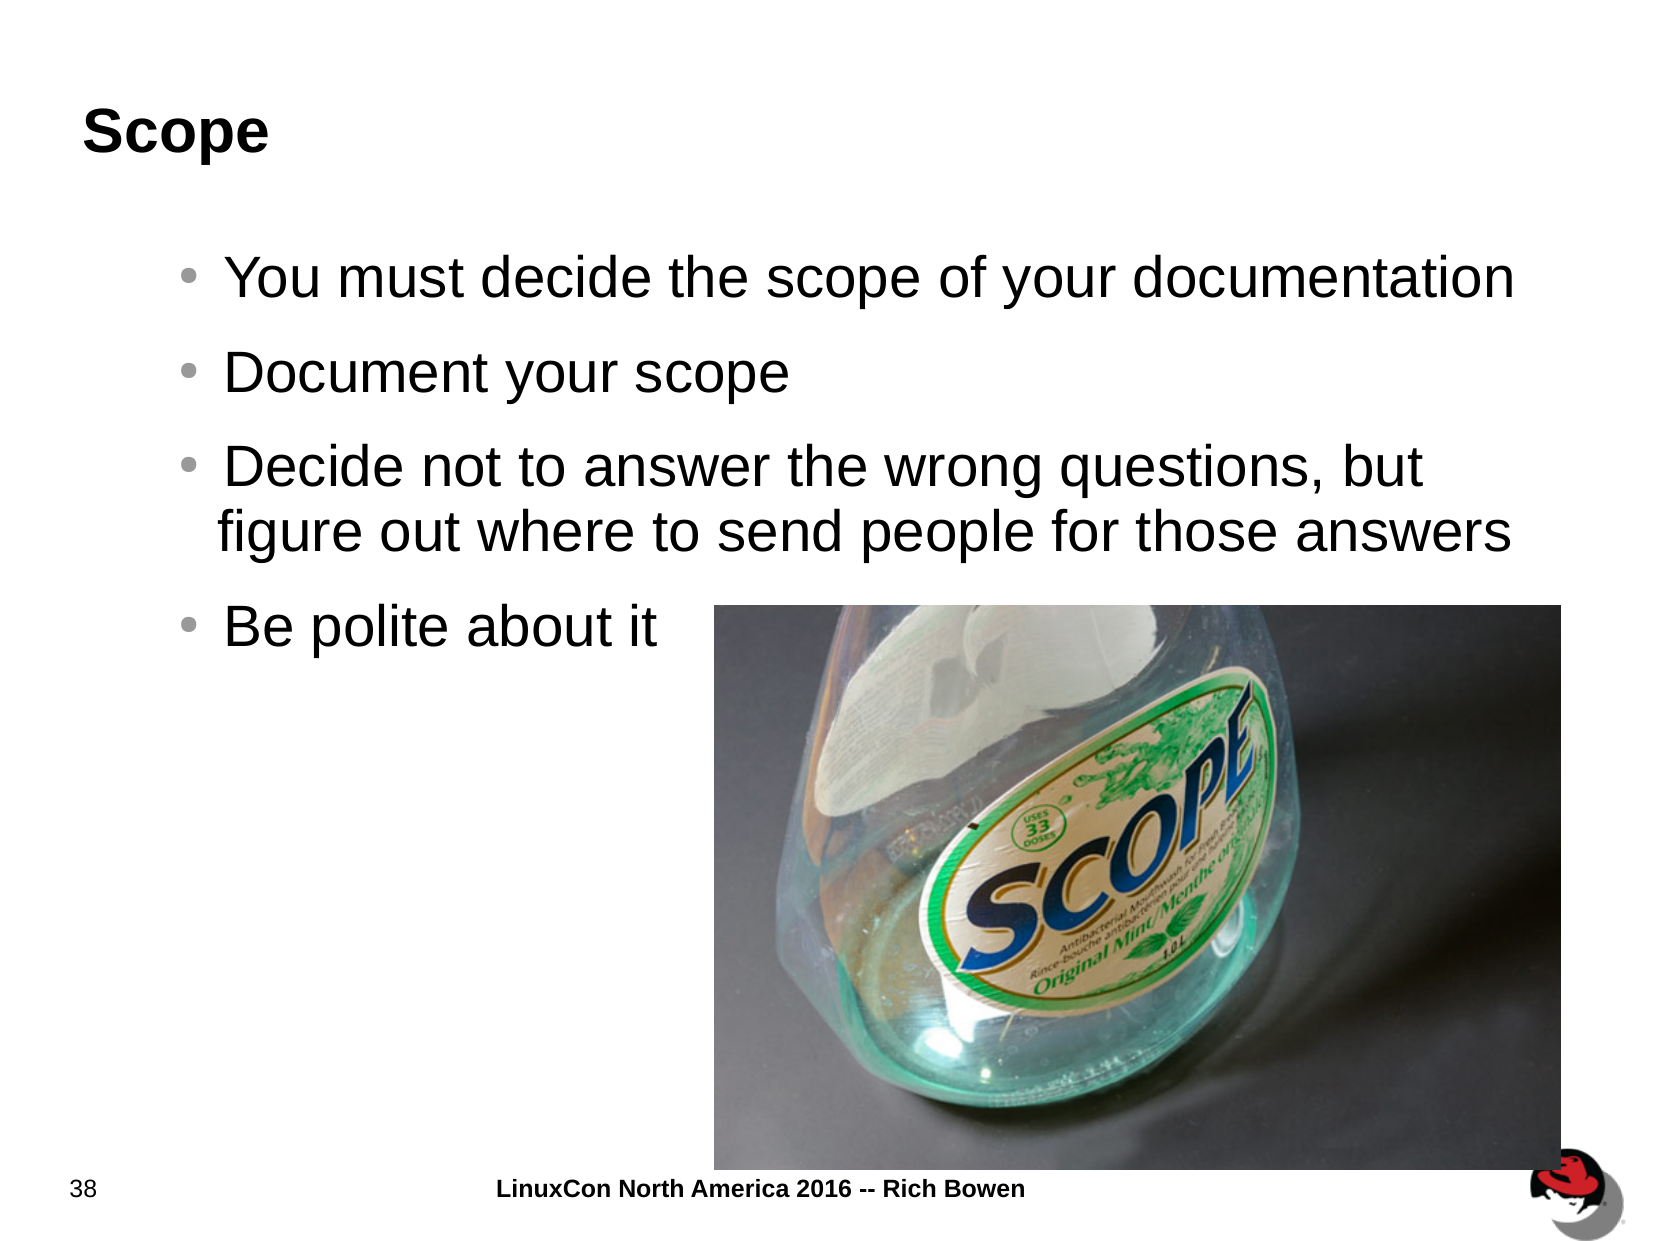

# Scope
You must decide the scope of your documentation
Document your scope
Decide not to answer the wrong questions, but figure out where to send people for those answers
Be polite about it